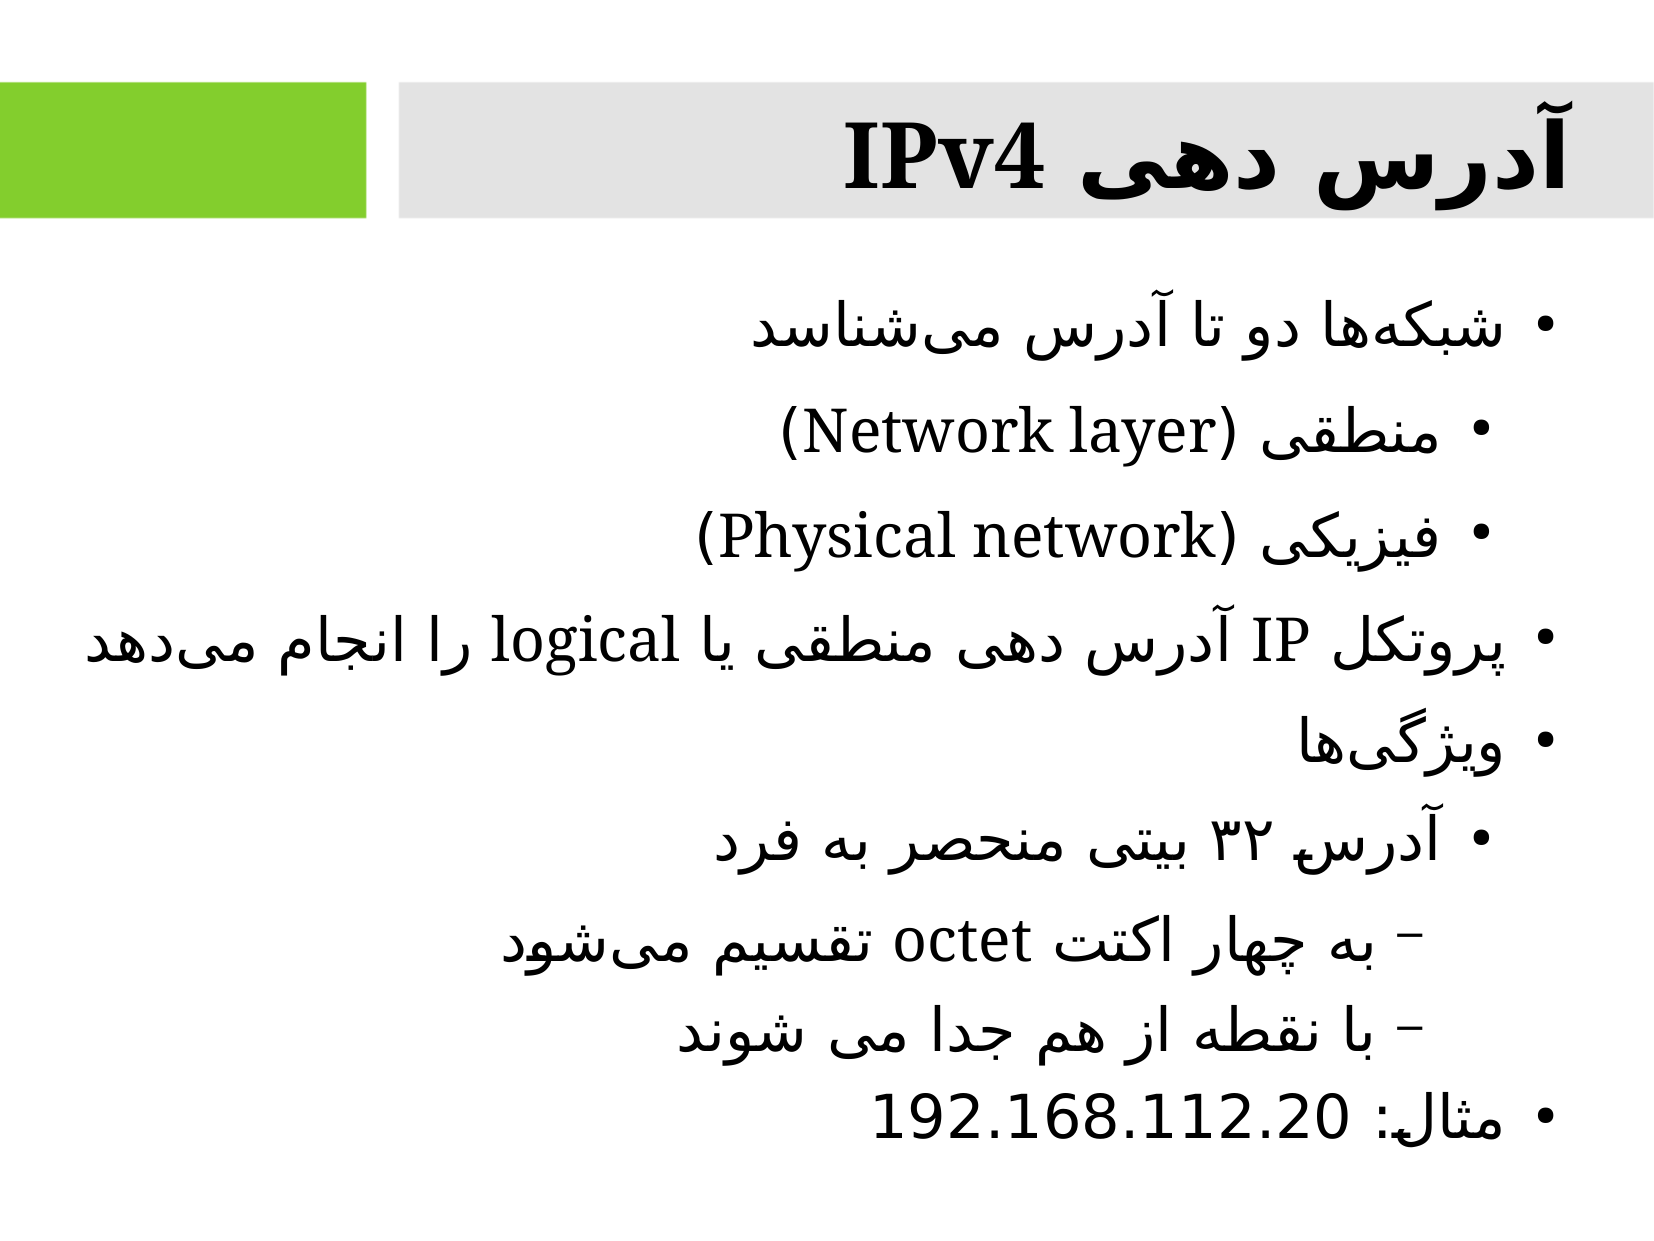

# آدرس دهی IPv4
شبکه‌ها دو تا آدرس می‌شناسد
منطقی (Network layer)
فیزیکی (Physical network)
پروتکل IP آدرس دهی منطقی یا logical را انجام می‌دهد
ویژگی‌ها
آدرس ۳۲ بیتی منحصر به فرد
به چهار اکتت octet تقسیم می‌شود
با نقطه از هم جدا می شوند
مثال: 192.168.112.20